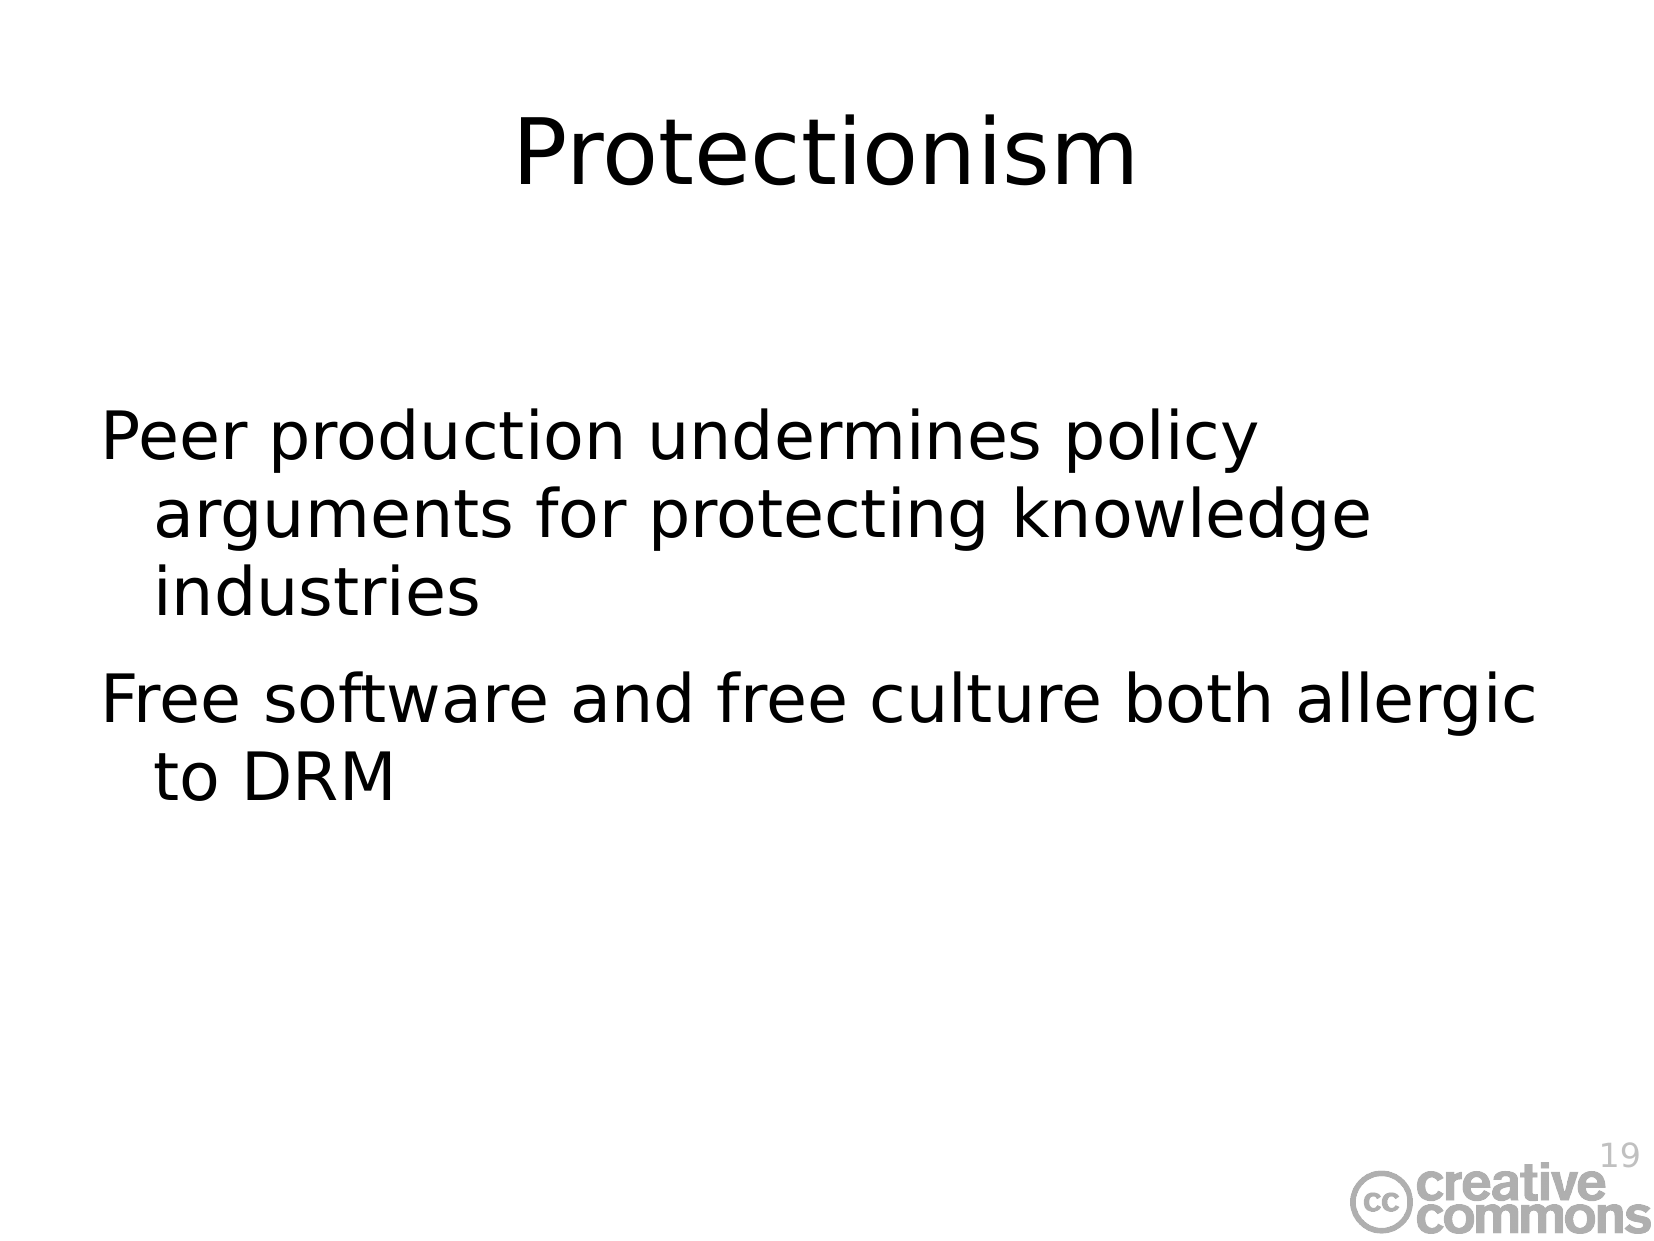

# Protectionism
Peer production undermines policy arguments for protecting knowledge industries
Free software and free culture both allergic to DRM